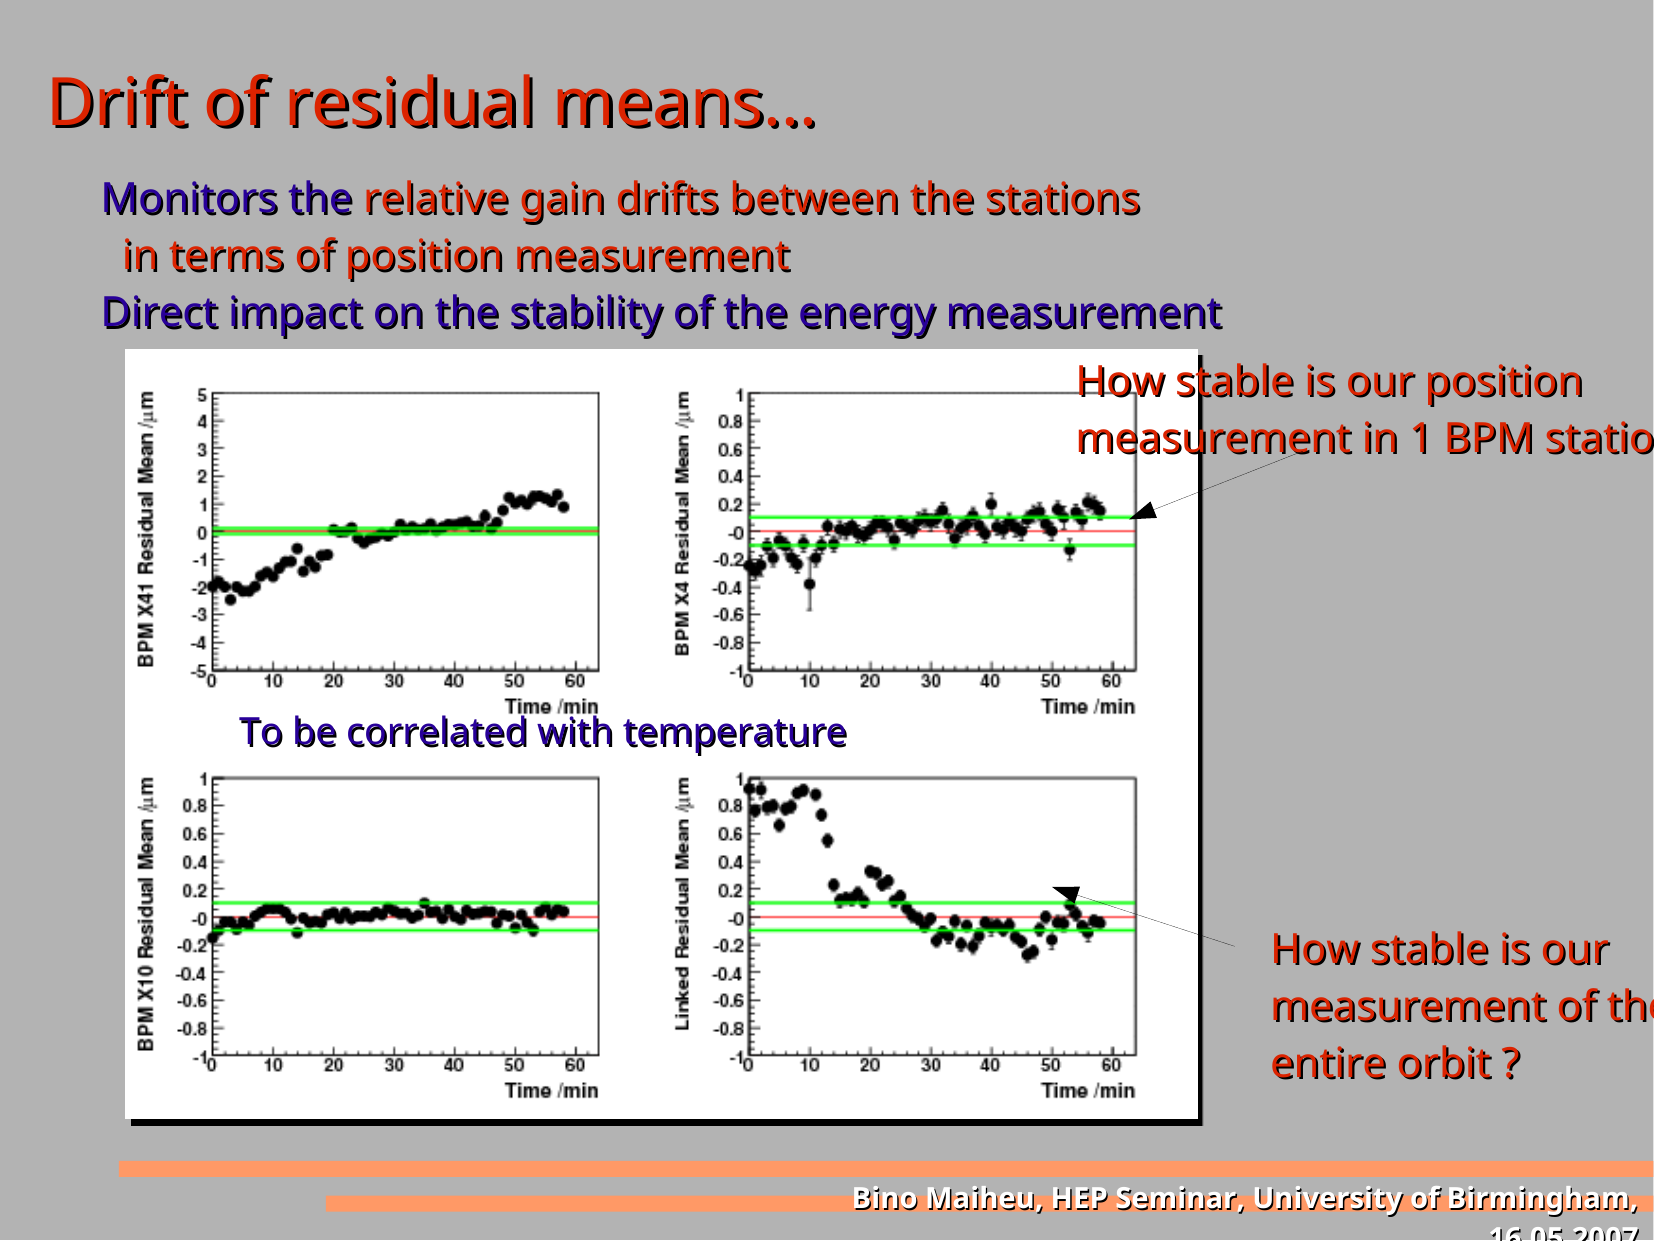

Drift of residual means...
 Monitors the relative gain drifts between the stations
 in terms of position measurement
 Direct impact on the stability of the energy measurement
How stable is our position
measurement in 1 BPM station
To be correlated with temperature
How stable is our
measurement of the
entire orbit ?
Bino Maiheu, HEP Seminar, University of Birmingham, 16.05.2007